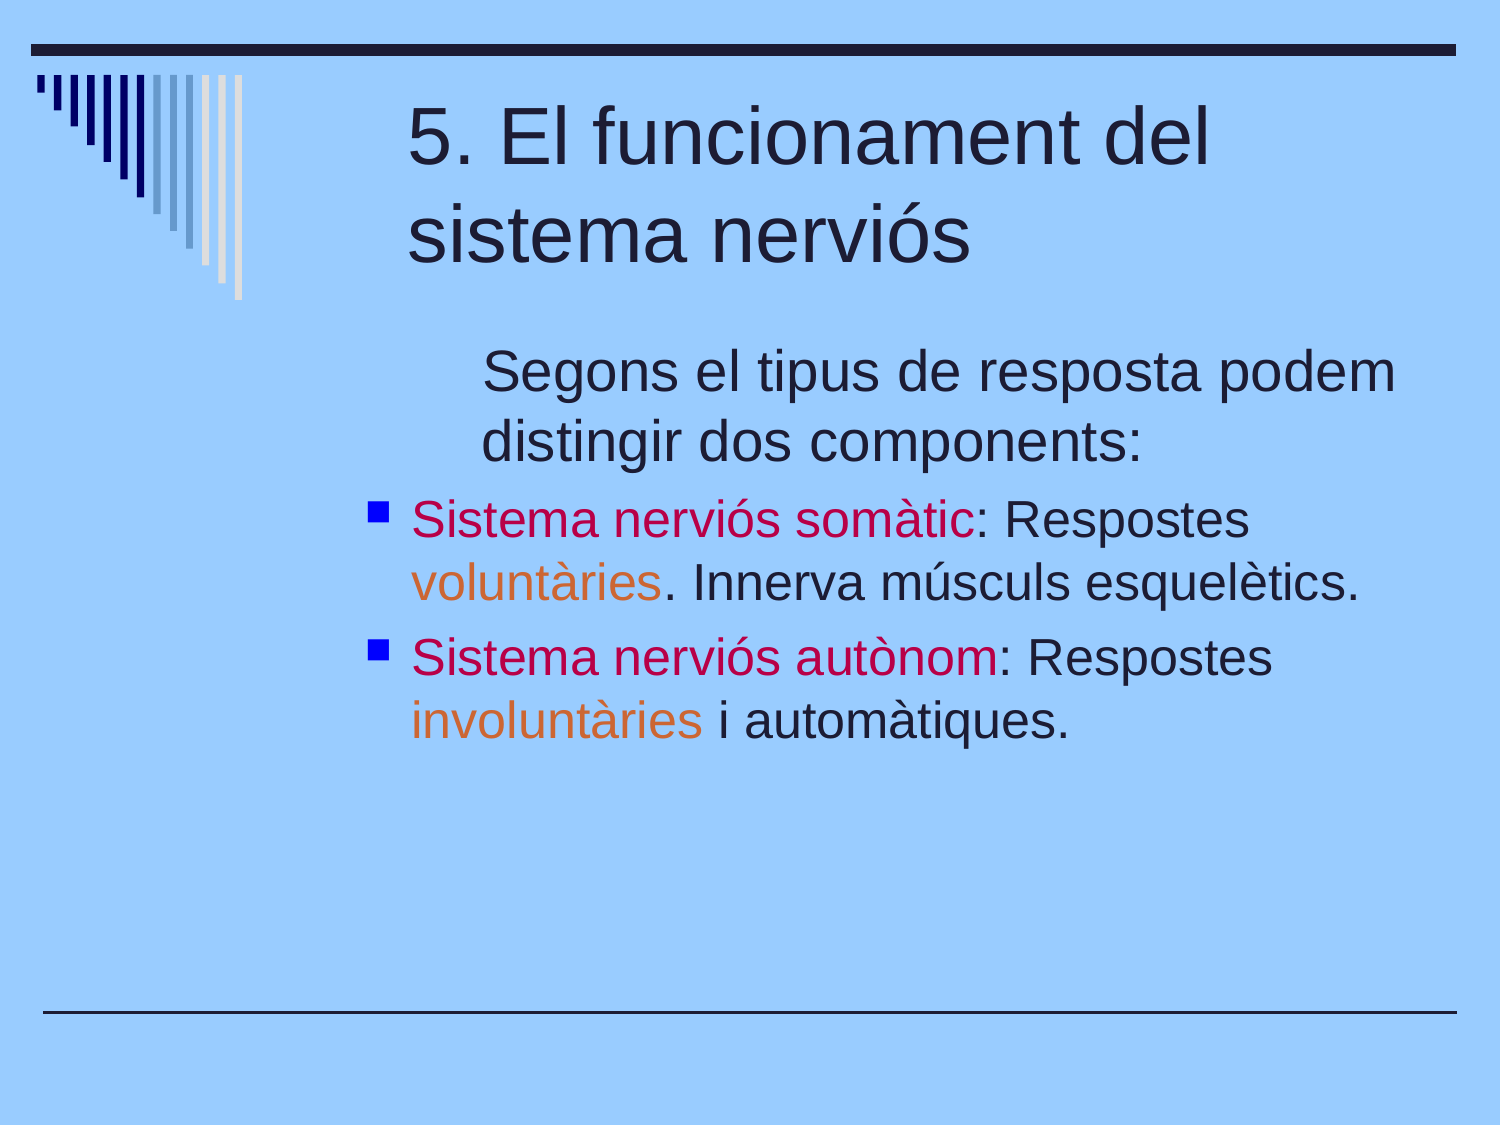

# 5. El funcionament del sistema nerviós
Segons el tipus de resposta podem distingir dos components:
Sistema nerviós somàtic: Respostes voluntàries. Innerva músculs esquelètics.
Sistema nerviós autònom: Respostes involuntàries i automàtiques.